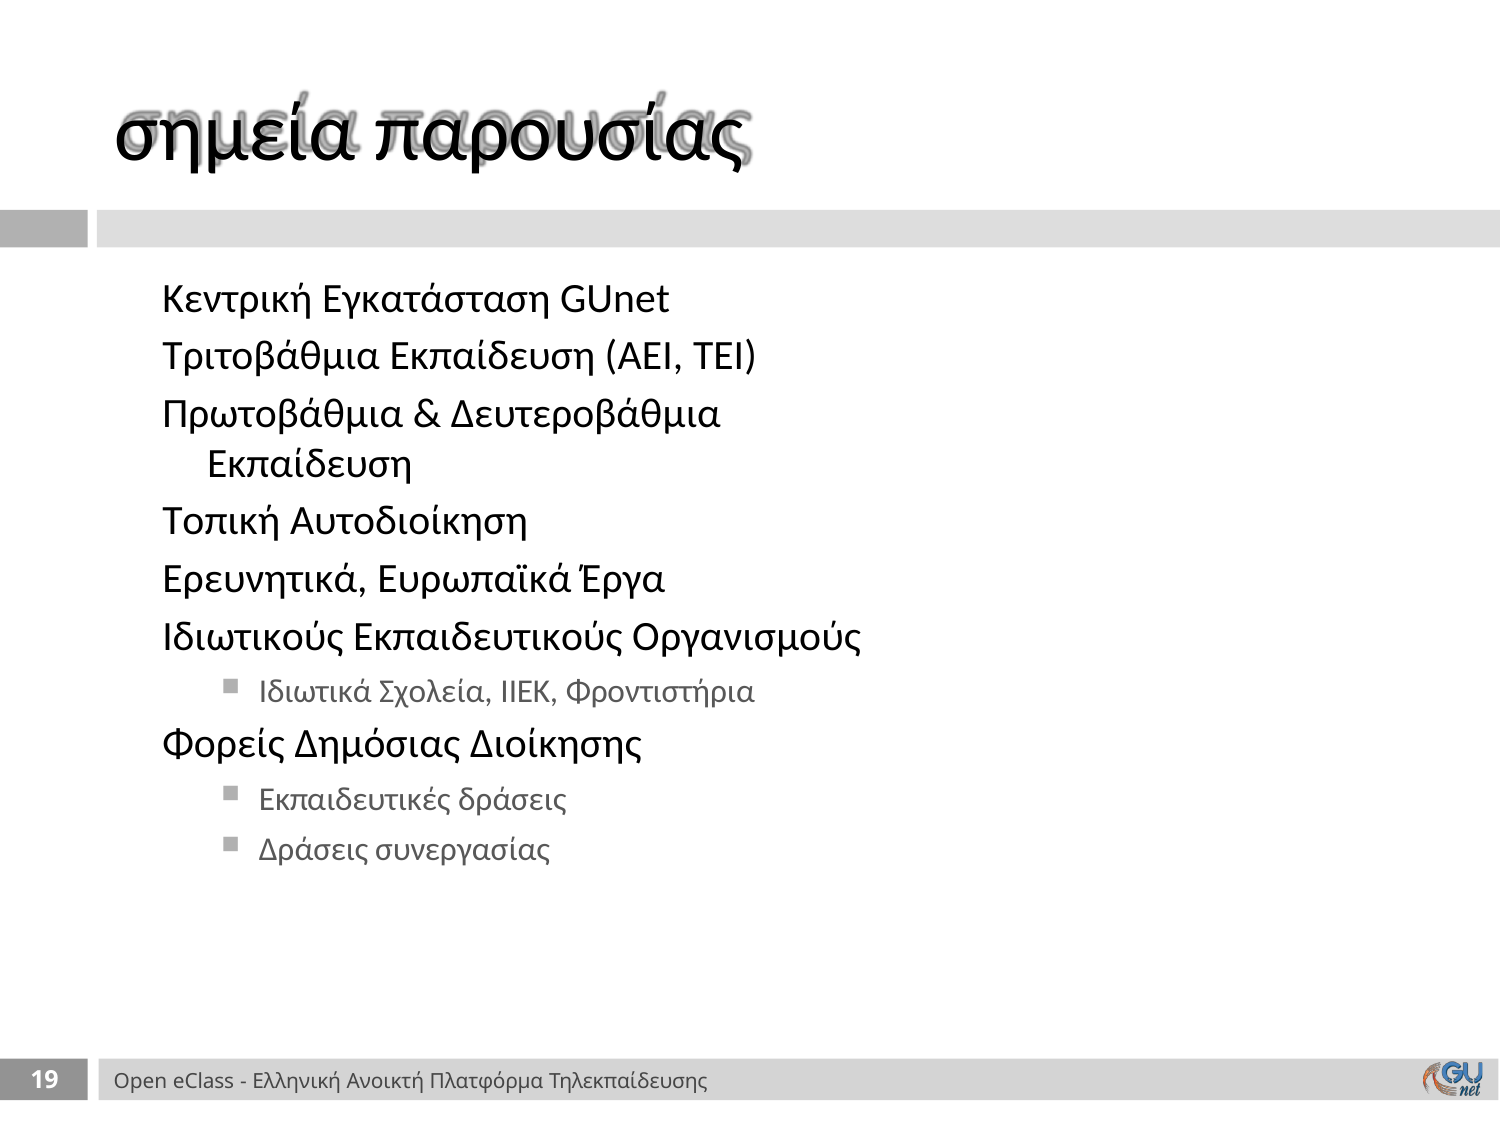

# σημεία παρουσίας
Κεντρική Εγκατάσταση GUnet
Τριτοβάθμια Εκπαίδευση (ΑΕΙ, ΤΕΙ)
Πρωτοβάθμια & Δευτεροβάθμια Εκπαίδευση
Τοπική Αυτοδιοίκηση
Ερευνητικά, Ευρωπαϊκά Έργα
Ιδιωτικούς Εκπαιδευτικούς Οργανισμούς
Ιδιωτικά Σχολεία, ΙΙΕΚ, Φροντιστήρια
Φορείς Δημόσιας Διοίκησης
Εκπαιδευτικές δράσεις
Δράσεις συνεργασίας
19
Open eClass - Ελληνική Ανοικτή Πλατφόρμα Τηλεκπαίδευσης